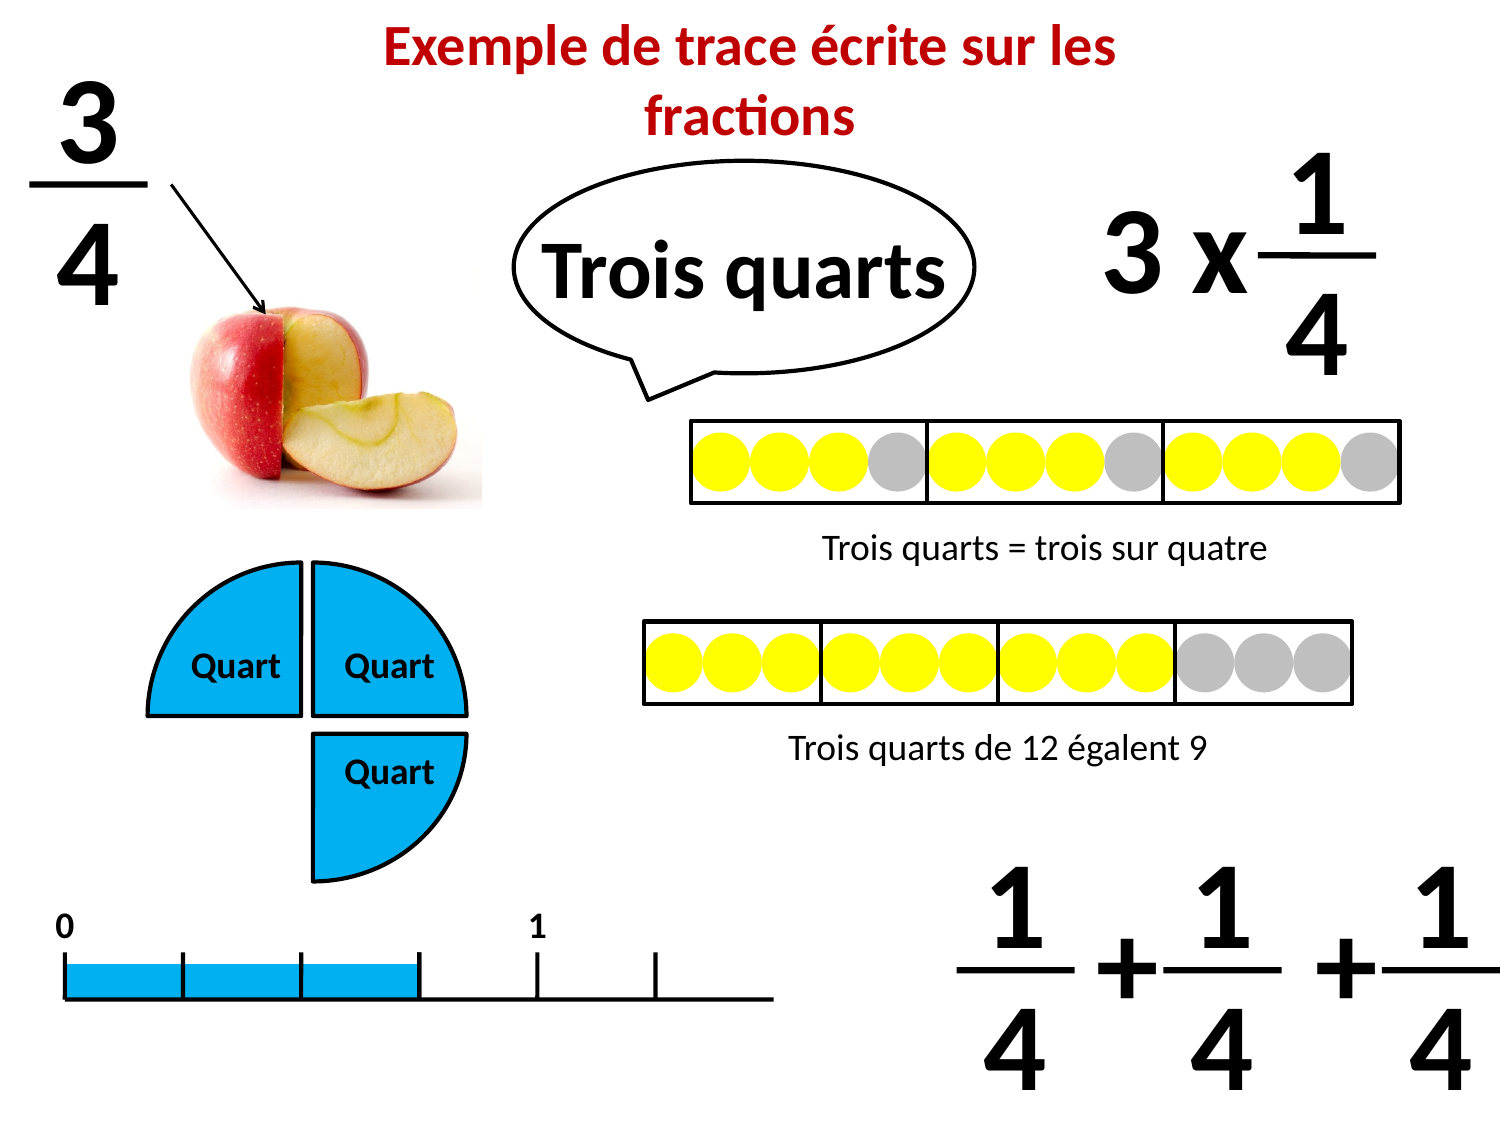

Exemple de trace écrite sur les fractions
3
1
3 x
4
Trois quarts
4
Trois quarts = trois sur quatre
Quart
Quart
Trois quarts de 12 égalent 9
Quart
1
1
1
+
+
0
1
4
4
4